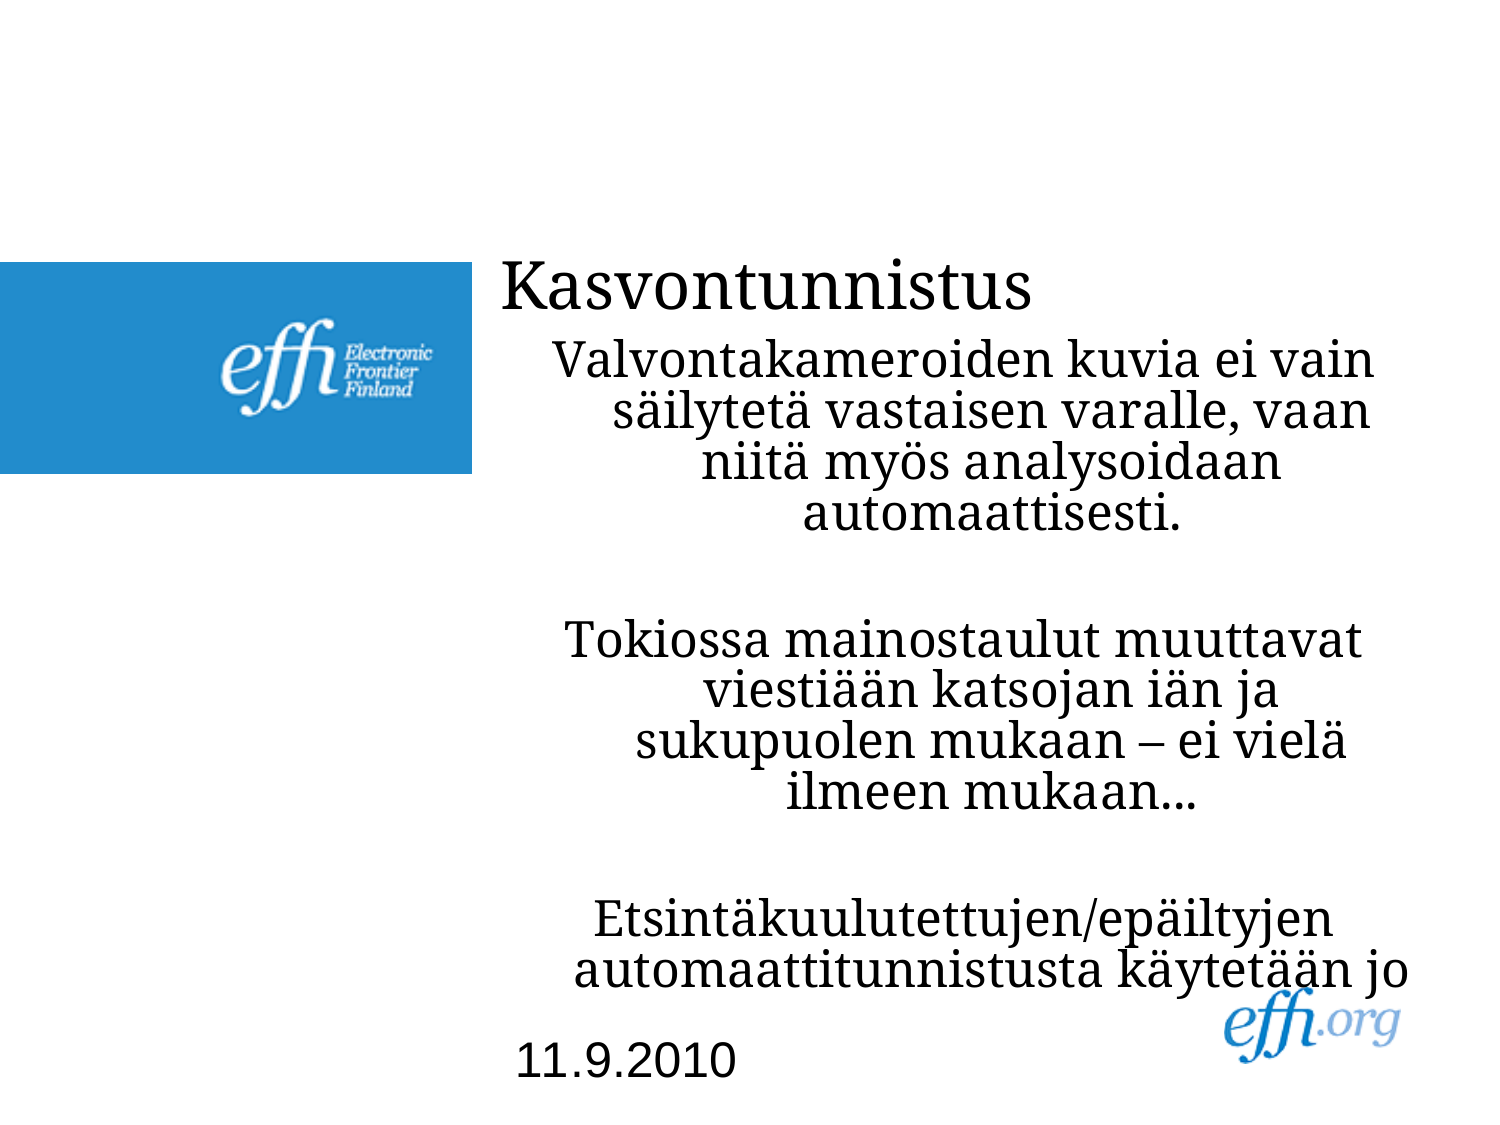

# Kasvontunnistus
Valvontakameroiden kuvia ei vain säilytetä vastaisen varalle, vaan niitä myös analysoidaan automaattisesti.
Tokiossa mainostaulut muuttavat viestiään katsojan iän ja sukupuolen mukaan – ei vielä ilmeen mukaan...
Etsintäkuulutettujen/epäiltyjen automaattitunnistusta käytetään jo